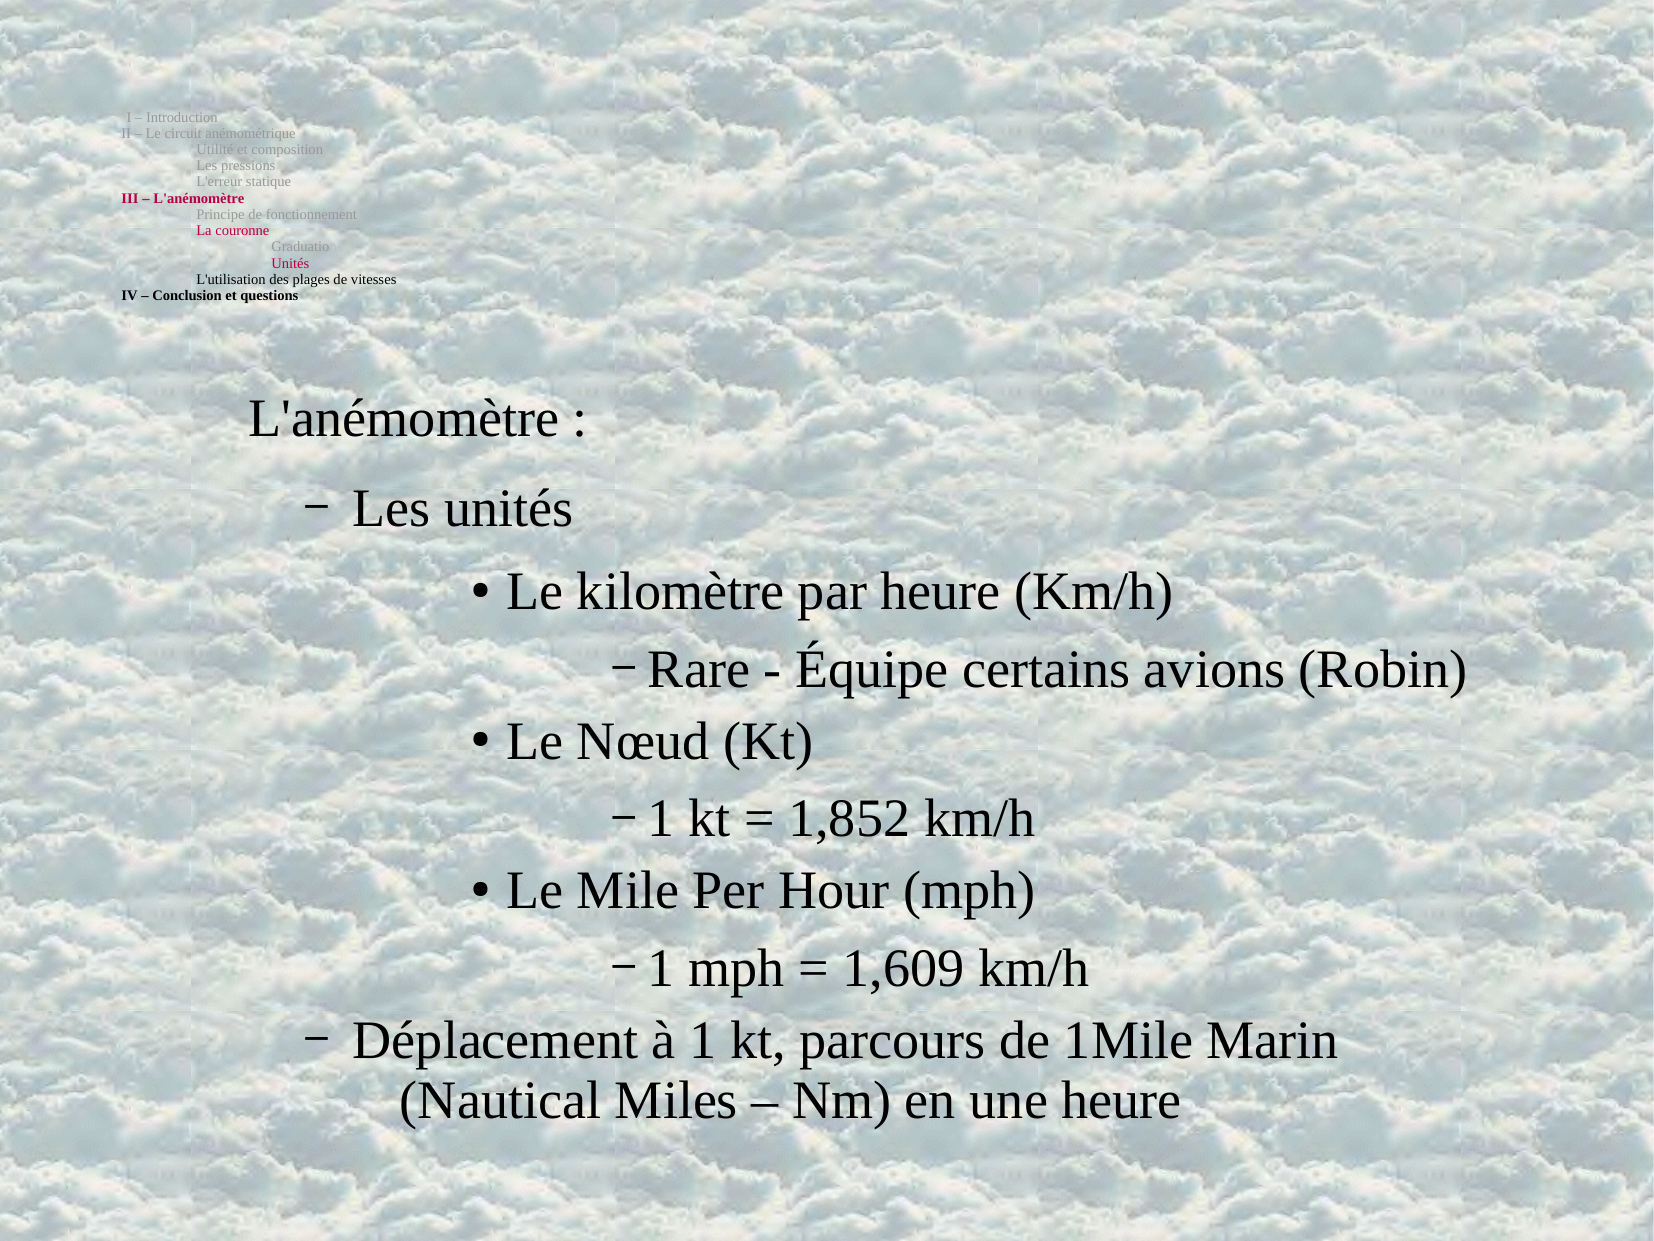

# I – Introduction II – Le circuit anémométrique Utilité et composition Les pressions L'erreur statique III – L'anémomètre Principe de fonctionnement La couronne Graduations Unités L'utilisation des plages de vitesses IV – Conclusion et questions
L'anémomètre :
Les unités
Le kilomètre par heure (Km/h)
Rare - Équipe certains avions (Robin)
Le Nœud (Kt)
1 kt = 1,852 km/h
Le Mile Per Hour (mph)
1 mph = 1,609 km/h
Déplacement à 1 kt, parcours de 1Mile Marin (Nautical Miles – Nm) en une heure